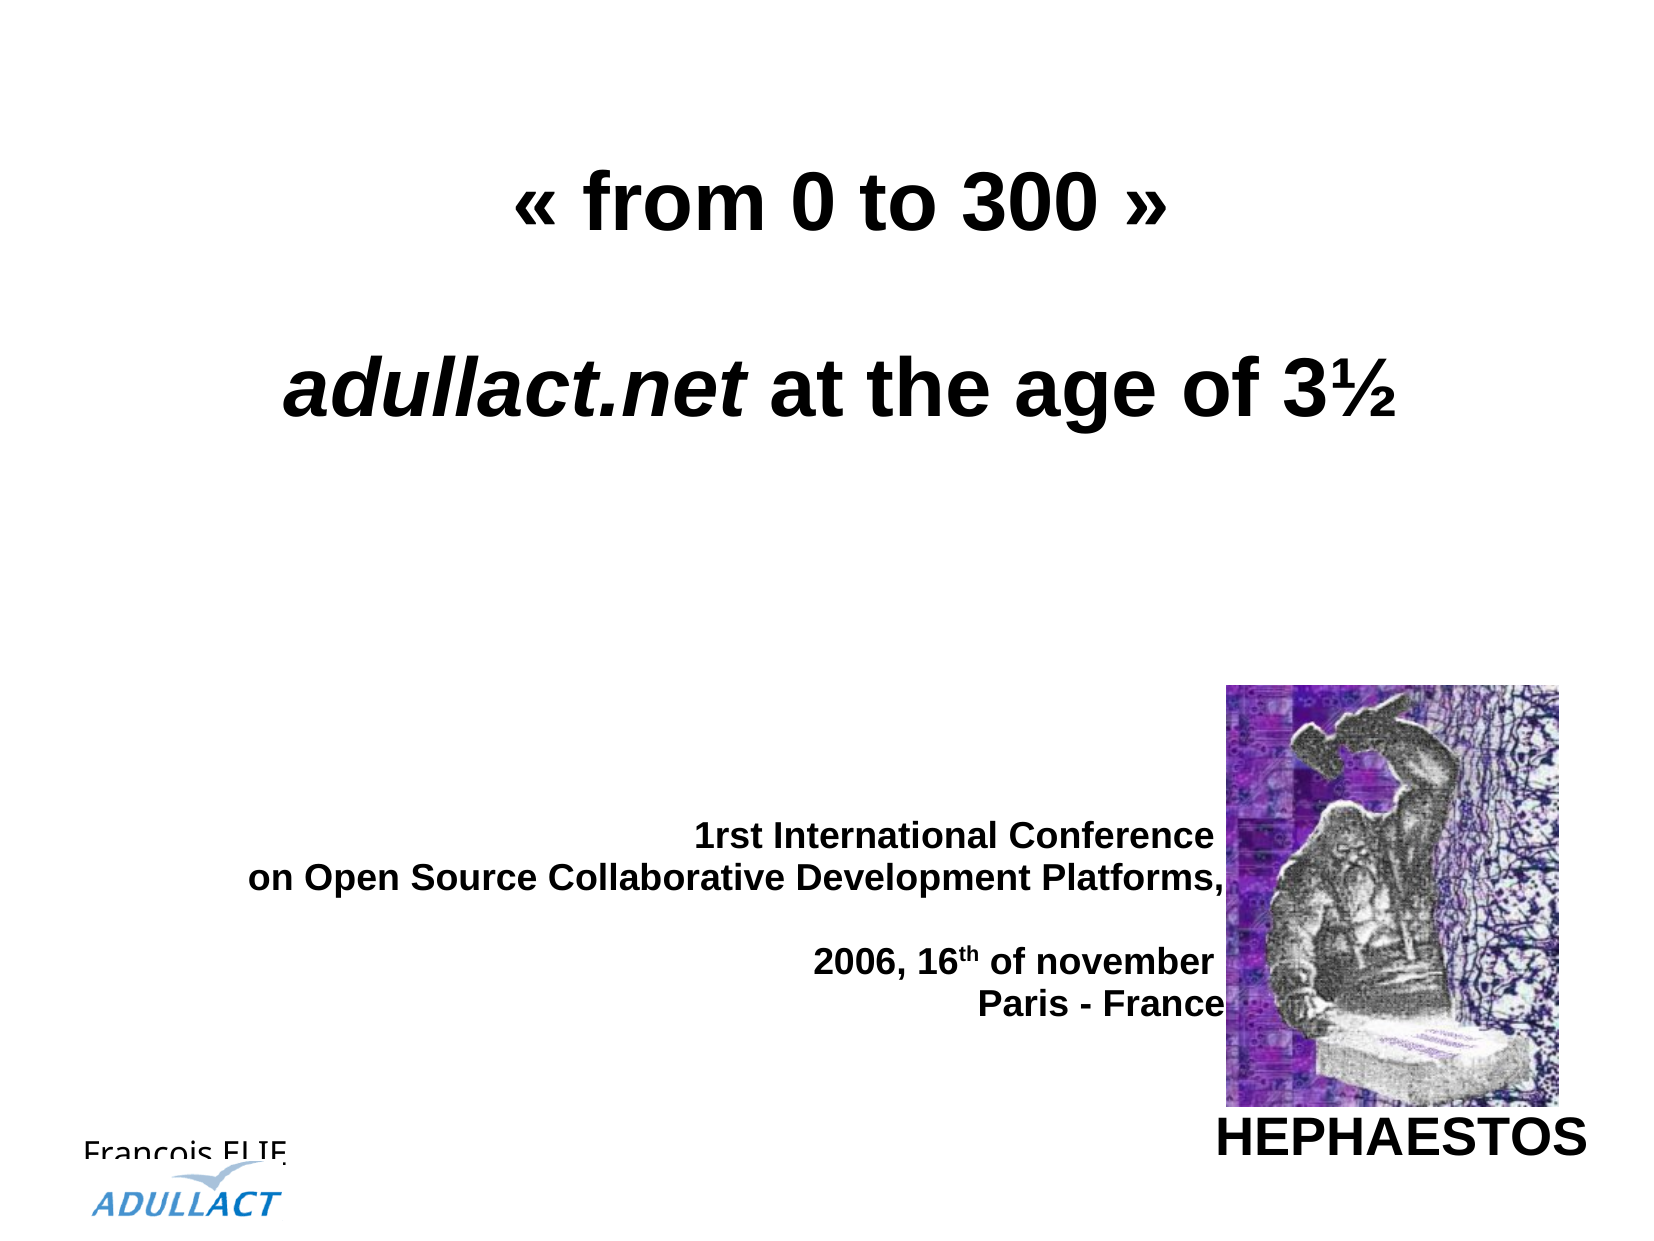

« from 0 to 300 »
adullact.net at the age of 3½
1rst International Conference
on Open Source Collaborative Development Platforms,
2006, 16th of november
Paris - France
# HEPHAESTOS